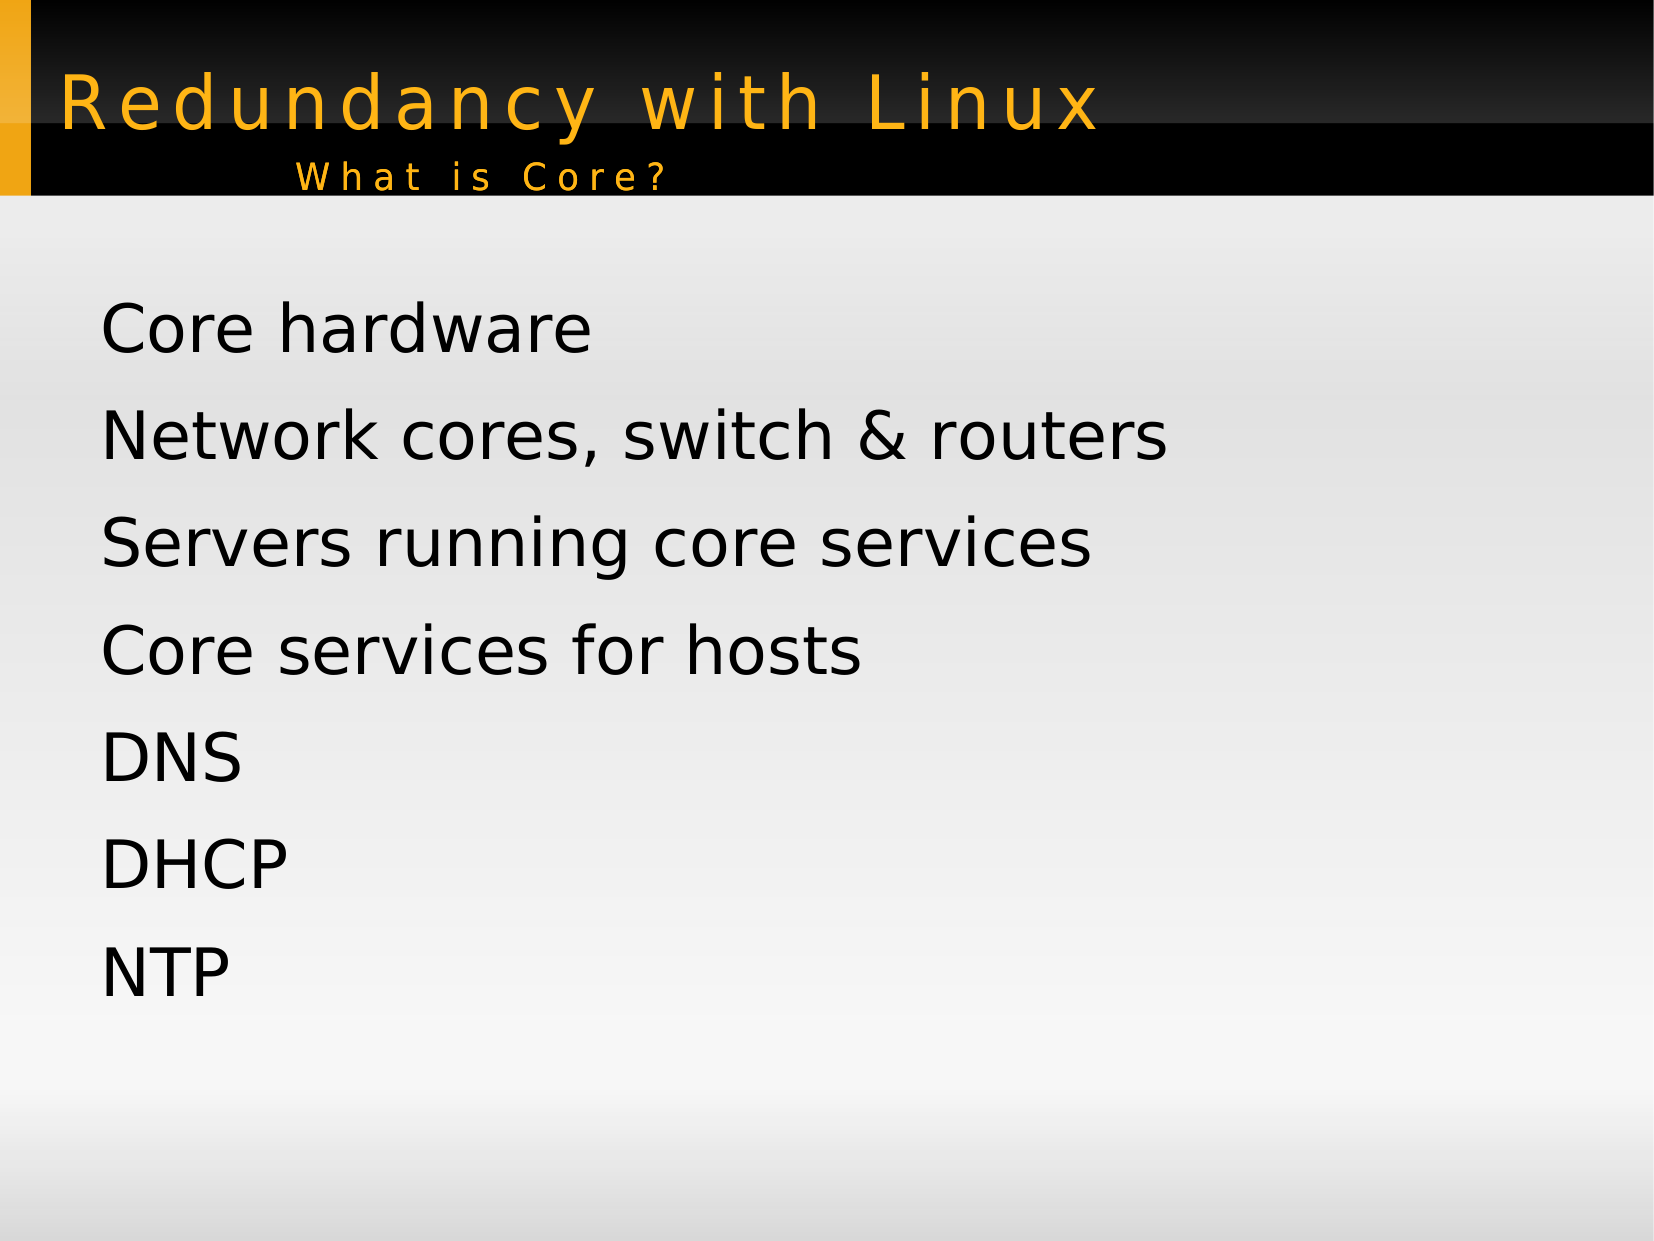

# Redundancy with Linux
What is Core?
What is Core?
Core hardware
Network cores, switch & routers
Servers running core services
Core services for hosts
DNS
DHCP
NTP